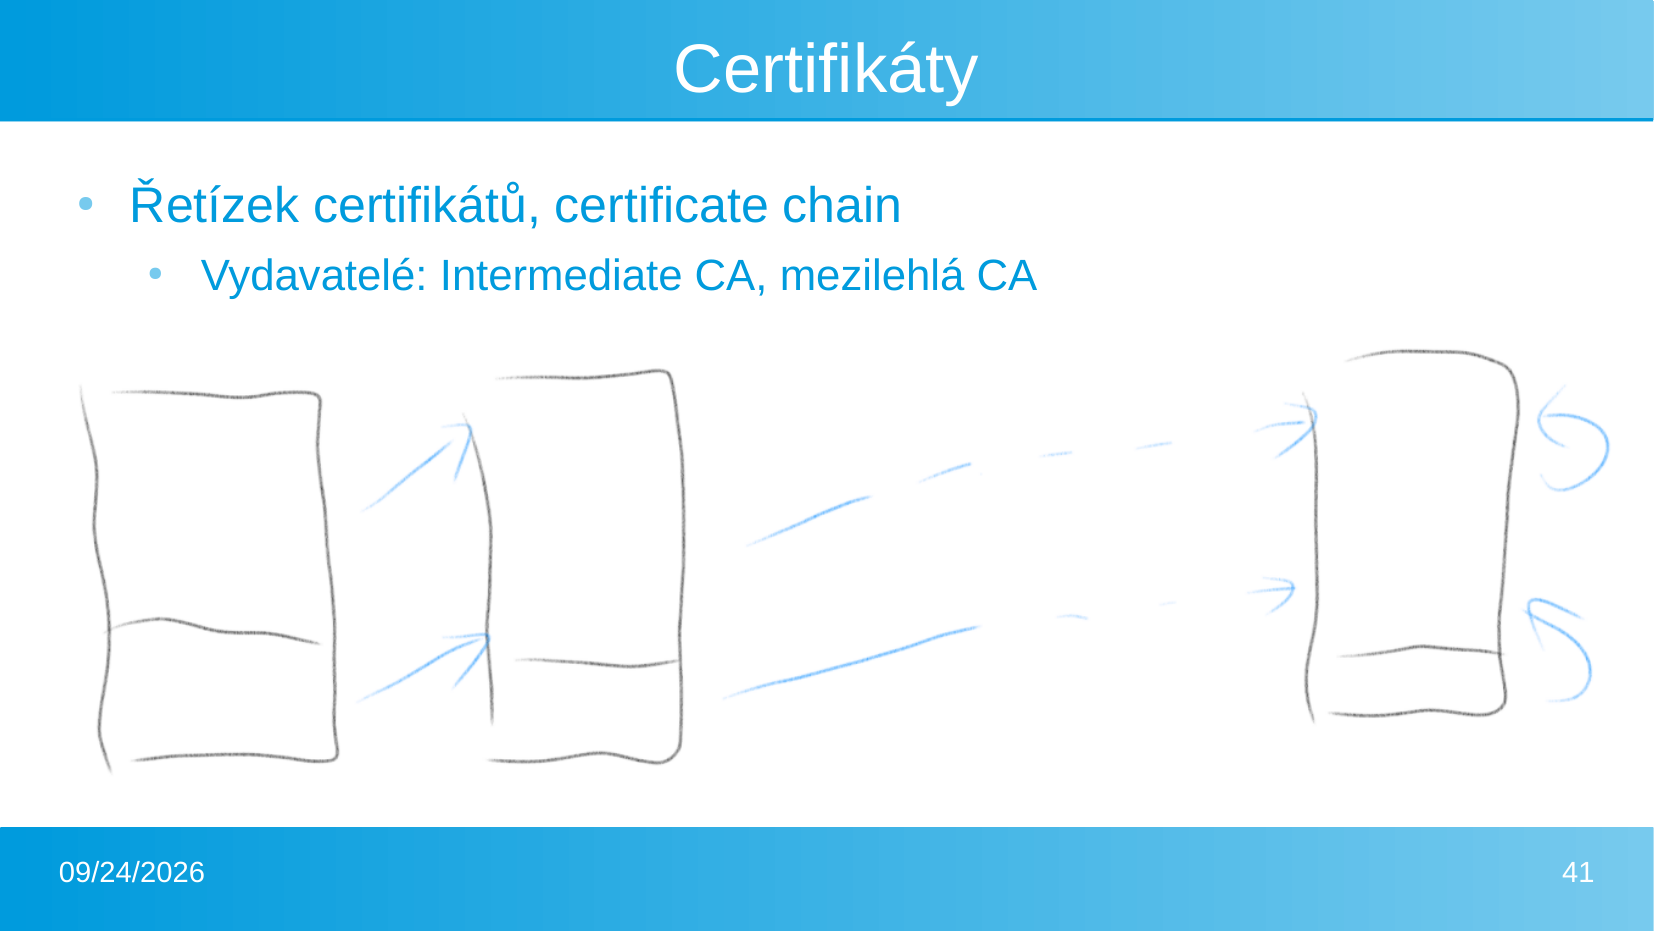

# Certifikáty
Řetízek certifikátů, certificate chain
Vydavatelé: Intermediate CA, mezilehlá CA
41